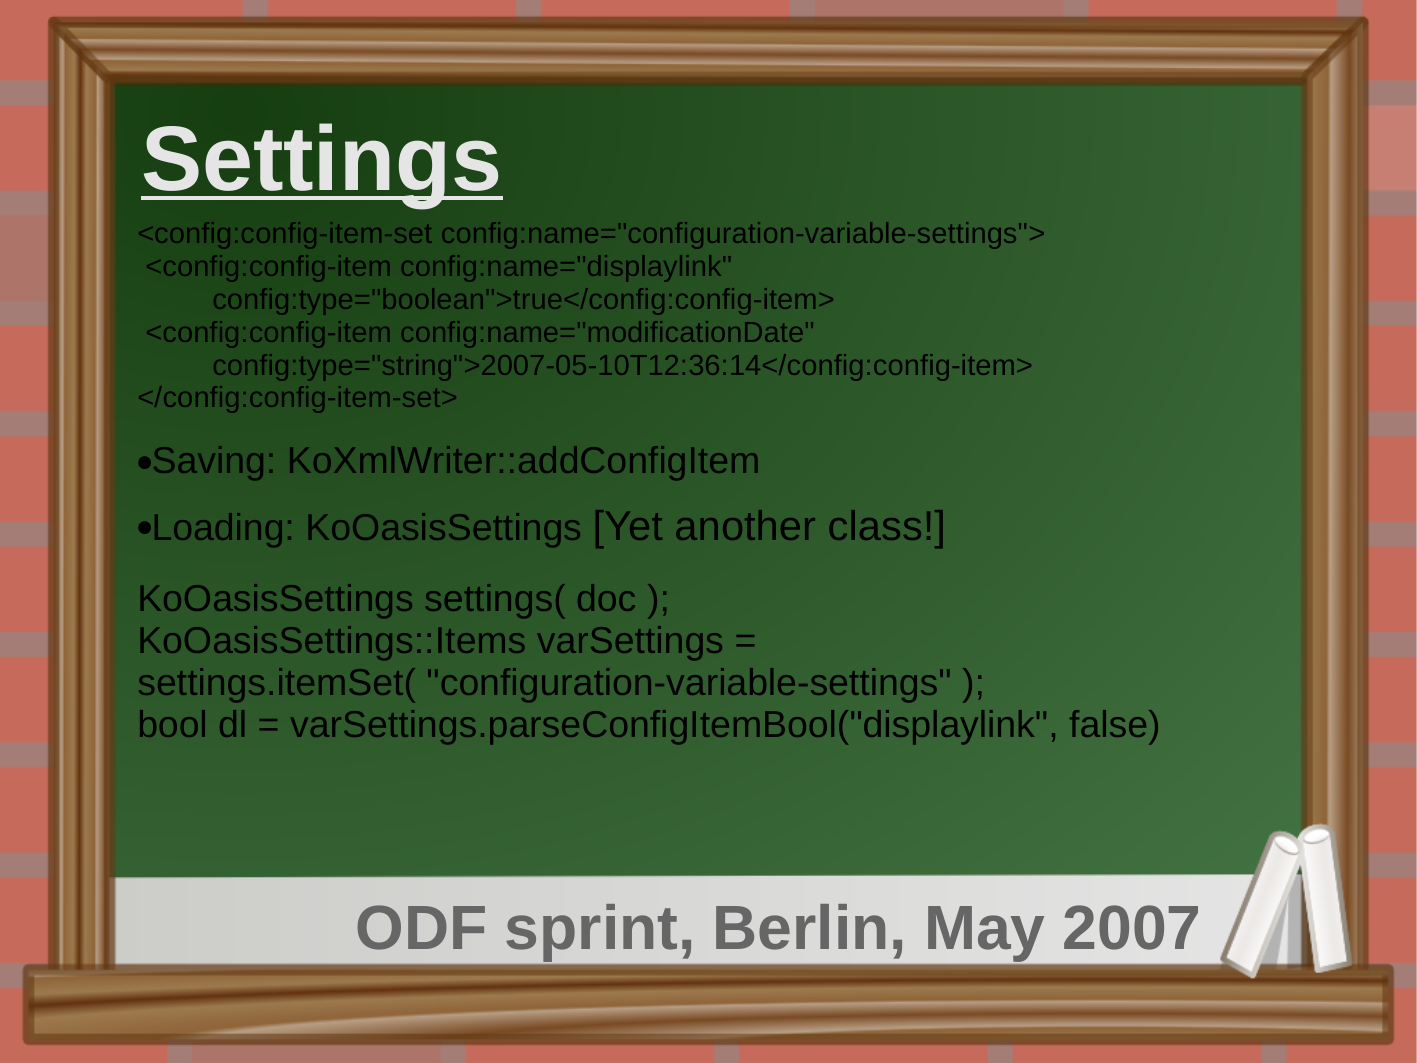

Settings
<config:config-item-set config:name="configuration-variable-settings">
 <config:config-item config:name="displaylink"
	config:type="boolean">true</config:config-item>
 <config:config-item config:name="modificationDate"
	config:type="string">2007-05-10T12:36:14</config:config-item>
</config:config-item-set>
Saving: KoXmlWriter::addConfigItem
Loading: KoOasisSettings [Yet another class!]
KoOasisSettings settings( doc );
KoOasisSettings::Items varSettings = settings.itemSet( "configuration-variable-settings" );
bool dl = varSettings.parseConfigItemBool("displaylink", false)